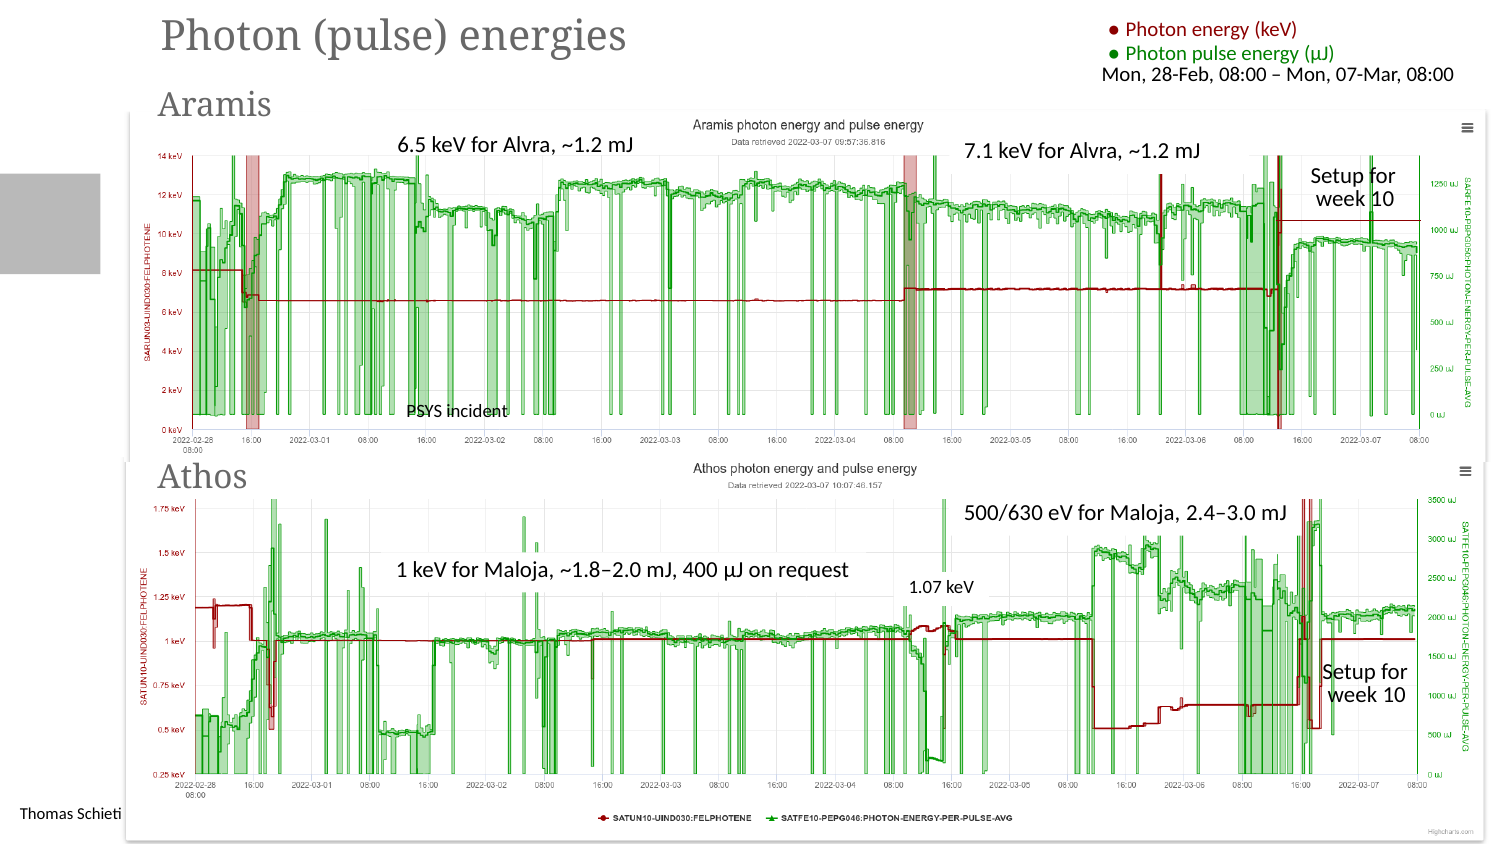

Photon (pulse) energies
 ● Photon energy (keV)
 ● Photon pulse energy (µJ)
Mon, 28-Feb, 08:00 – Mon, 07-Mar, 08:00
Aramis
6.5 keV for Alvra, ~1.2 mJ
7.1 keV for Alvra, ~1.2 mJ
Setup for
 week 10
PSYS incident
# Athos
500/630 eV for Maloja, 2.4–3.0 mJ
1 keV for Maloja, ~1.8–2.0 mJ, 400 µJ on request
1.07 keV
Setup for
 week 10